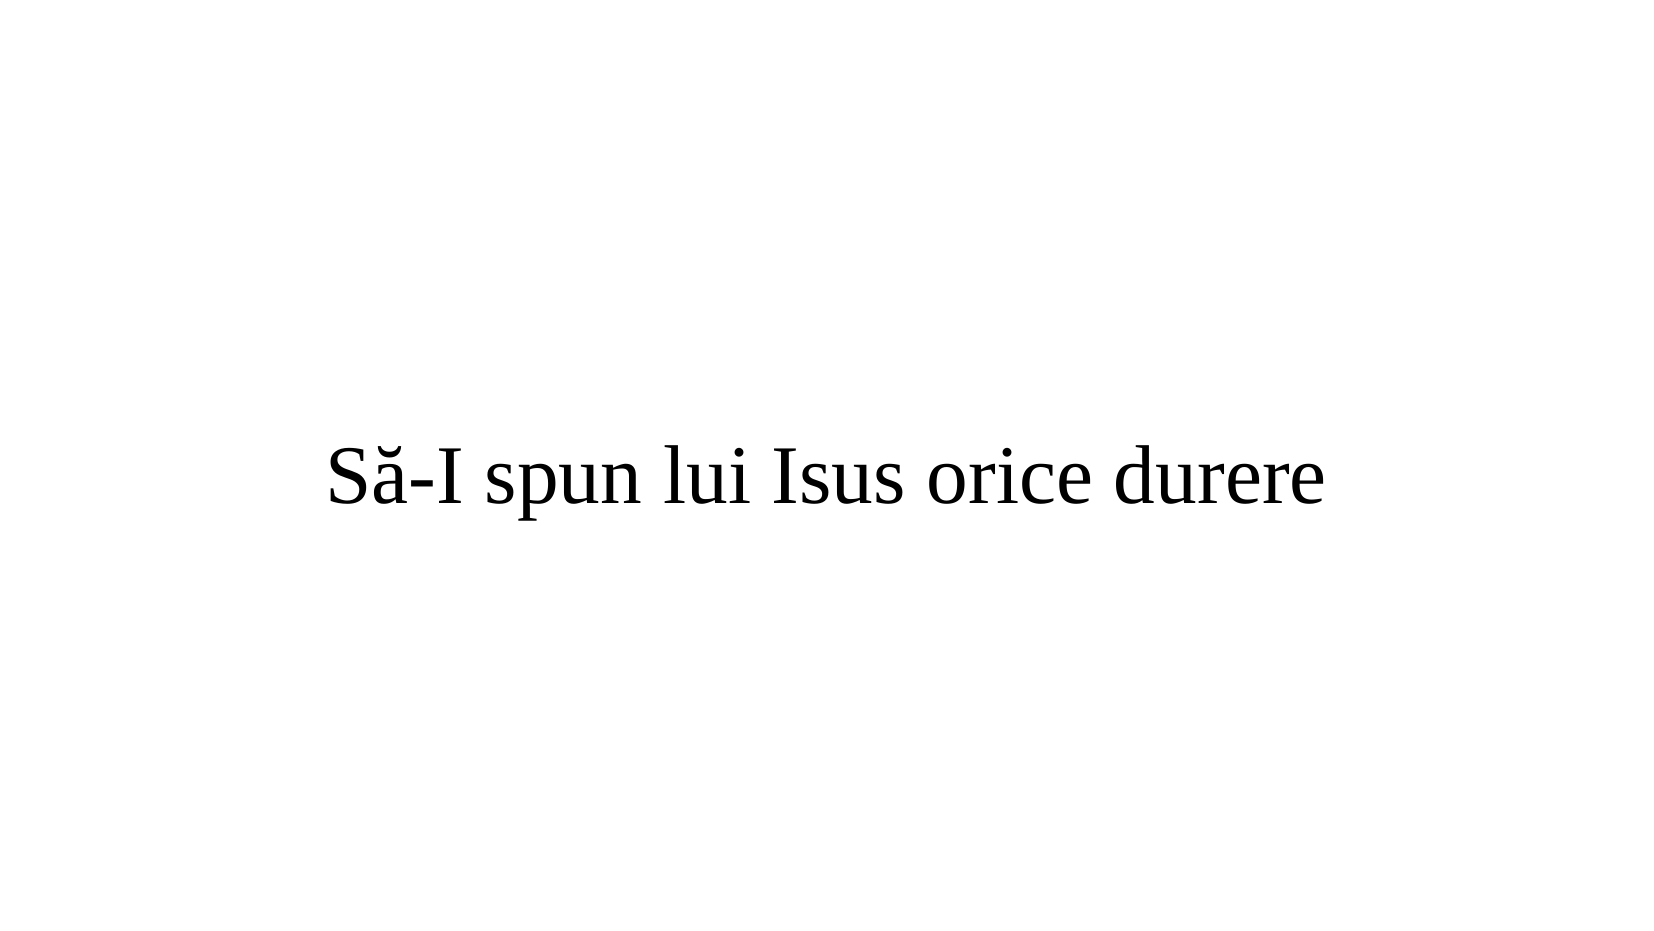

# Să-I spun lui Isus orice durere